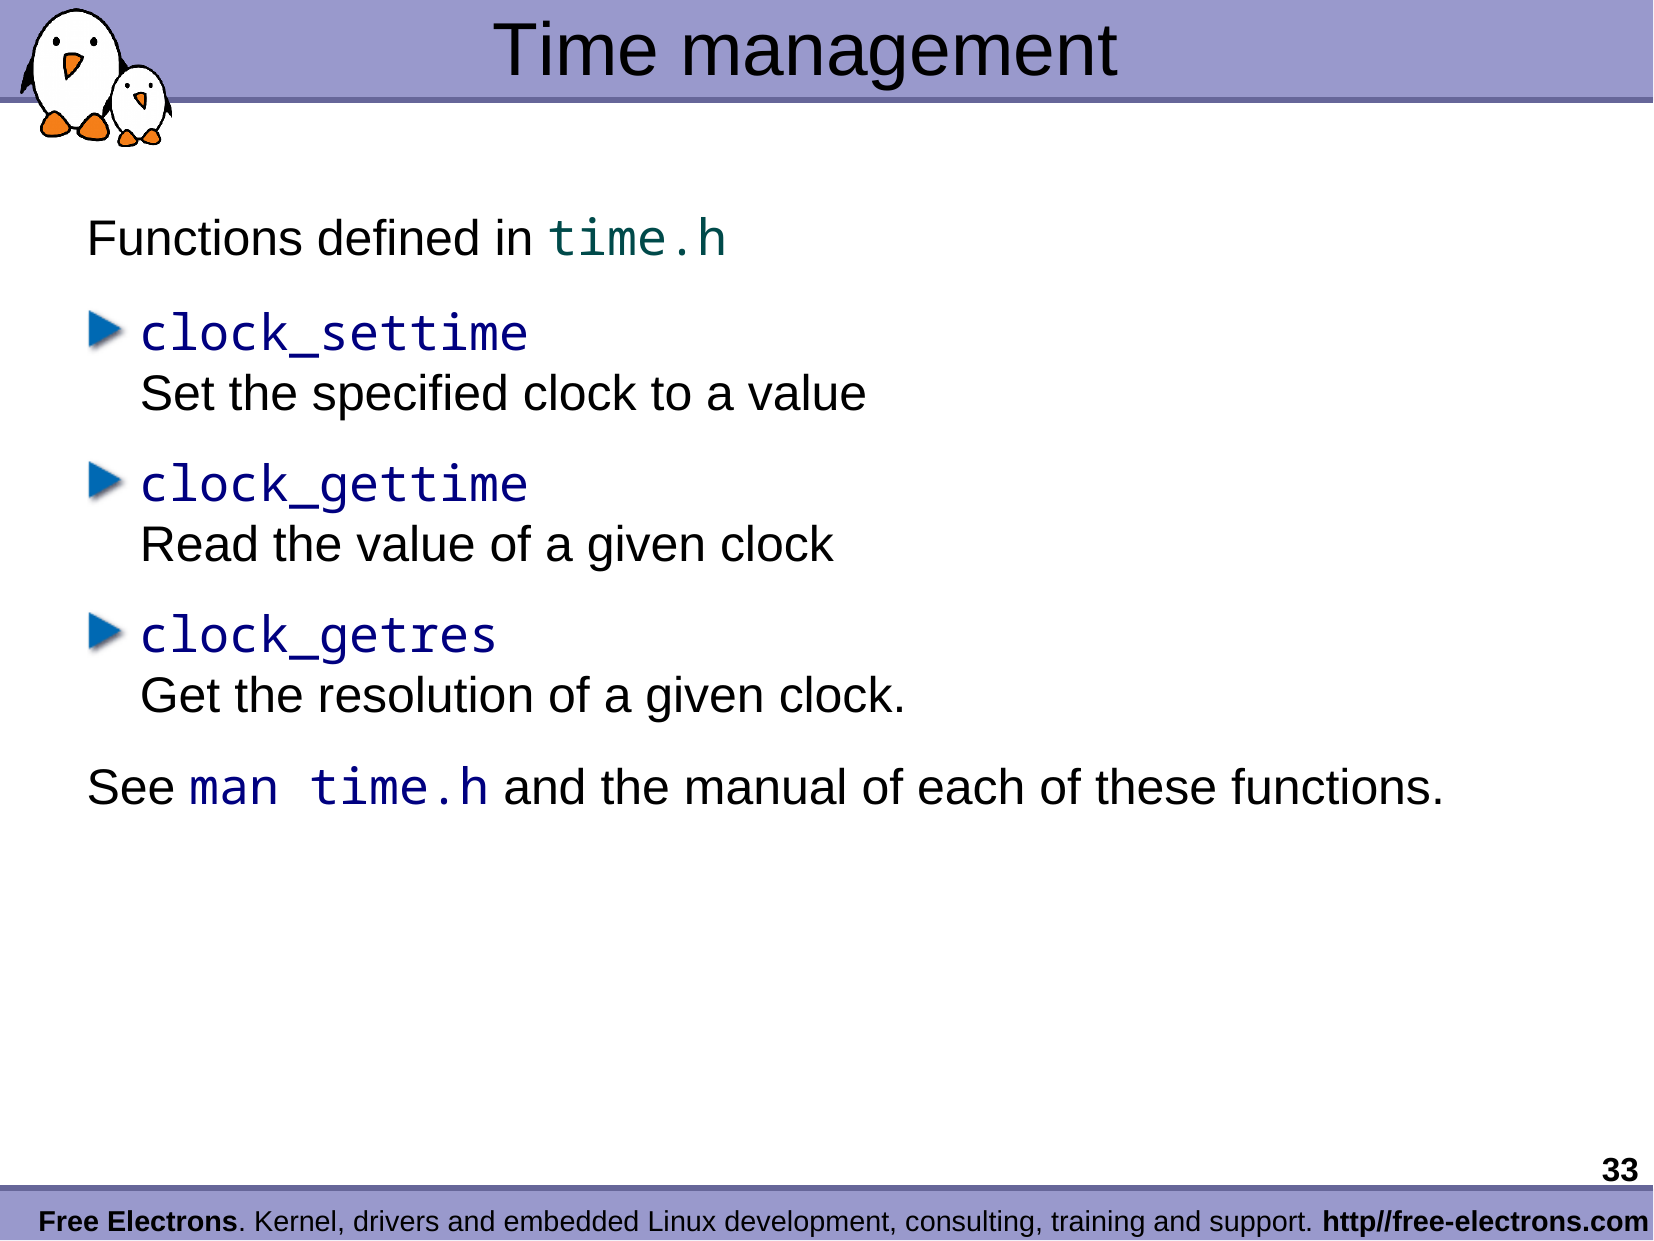

# Time management
Functions defined in time.h
clock_settime
Set the specified clock to a value
clock_gettime
Read the value of a given clock
clock_getres
Get the resolution of a given clock.
See man time.h and the manual of each of these functions.